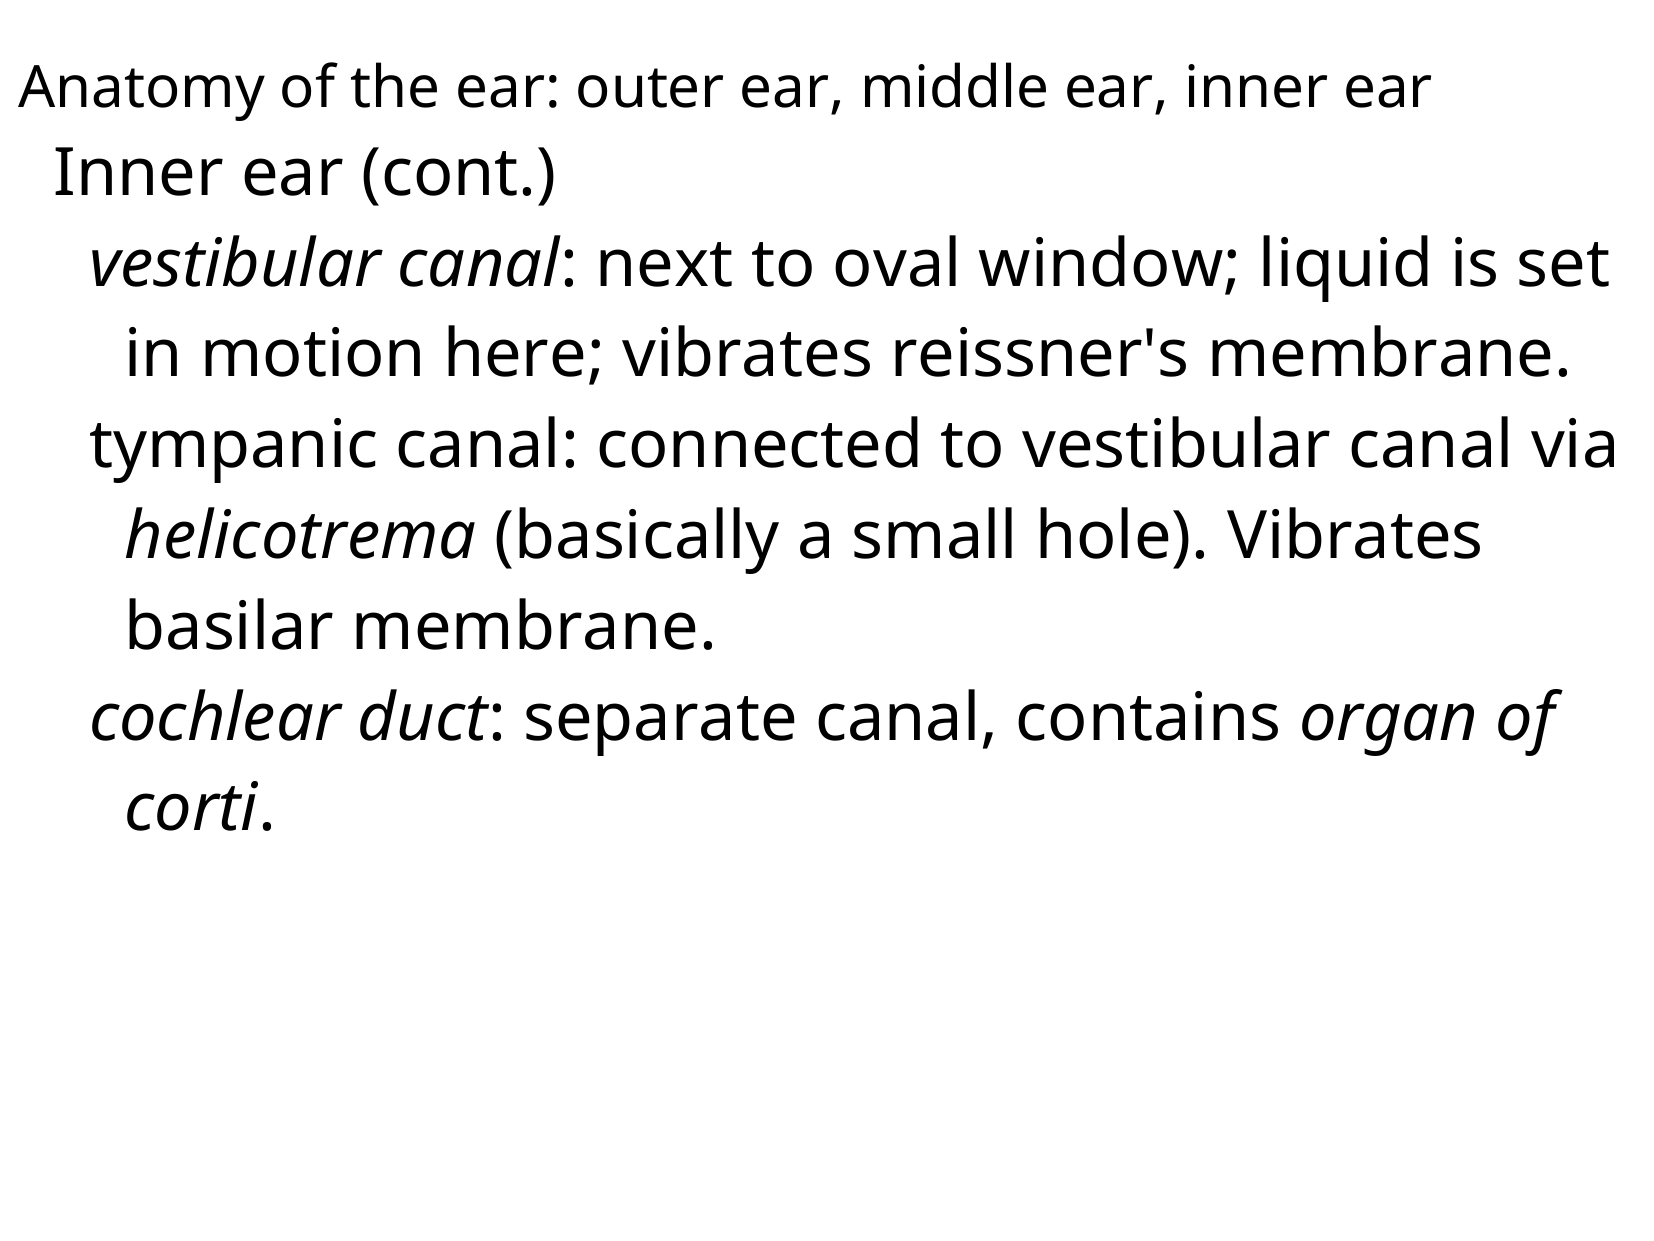

Anatomy of the ear: outer ear, middle ear, inner ear
Inner ear (cont.)
vestibular canal: next to oval window; liquid is set in motion here; vibrates reissner's membrane.
tympanic canal: connected to vestibular canal via helicotrema (basically a small hole). Vibrates basilar membrane.
cochlear duct: separate canal, contains organ of corti.